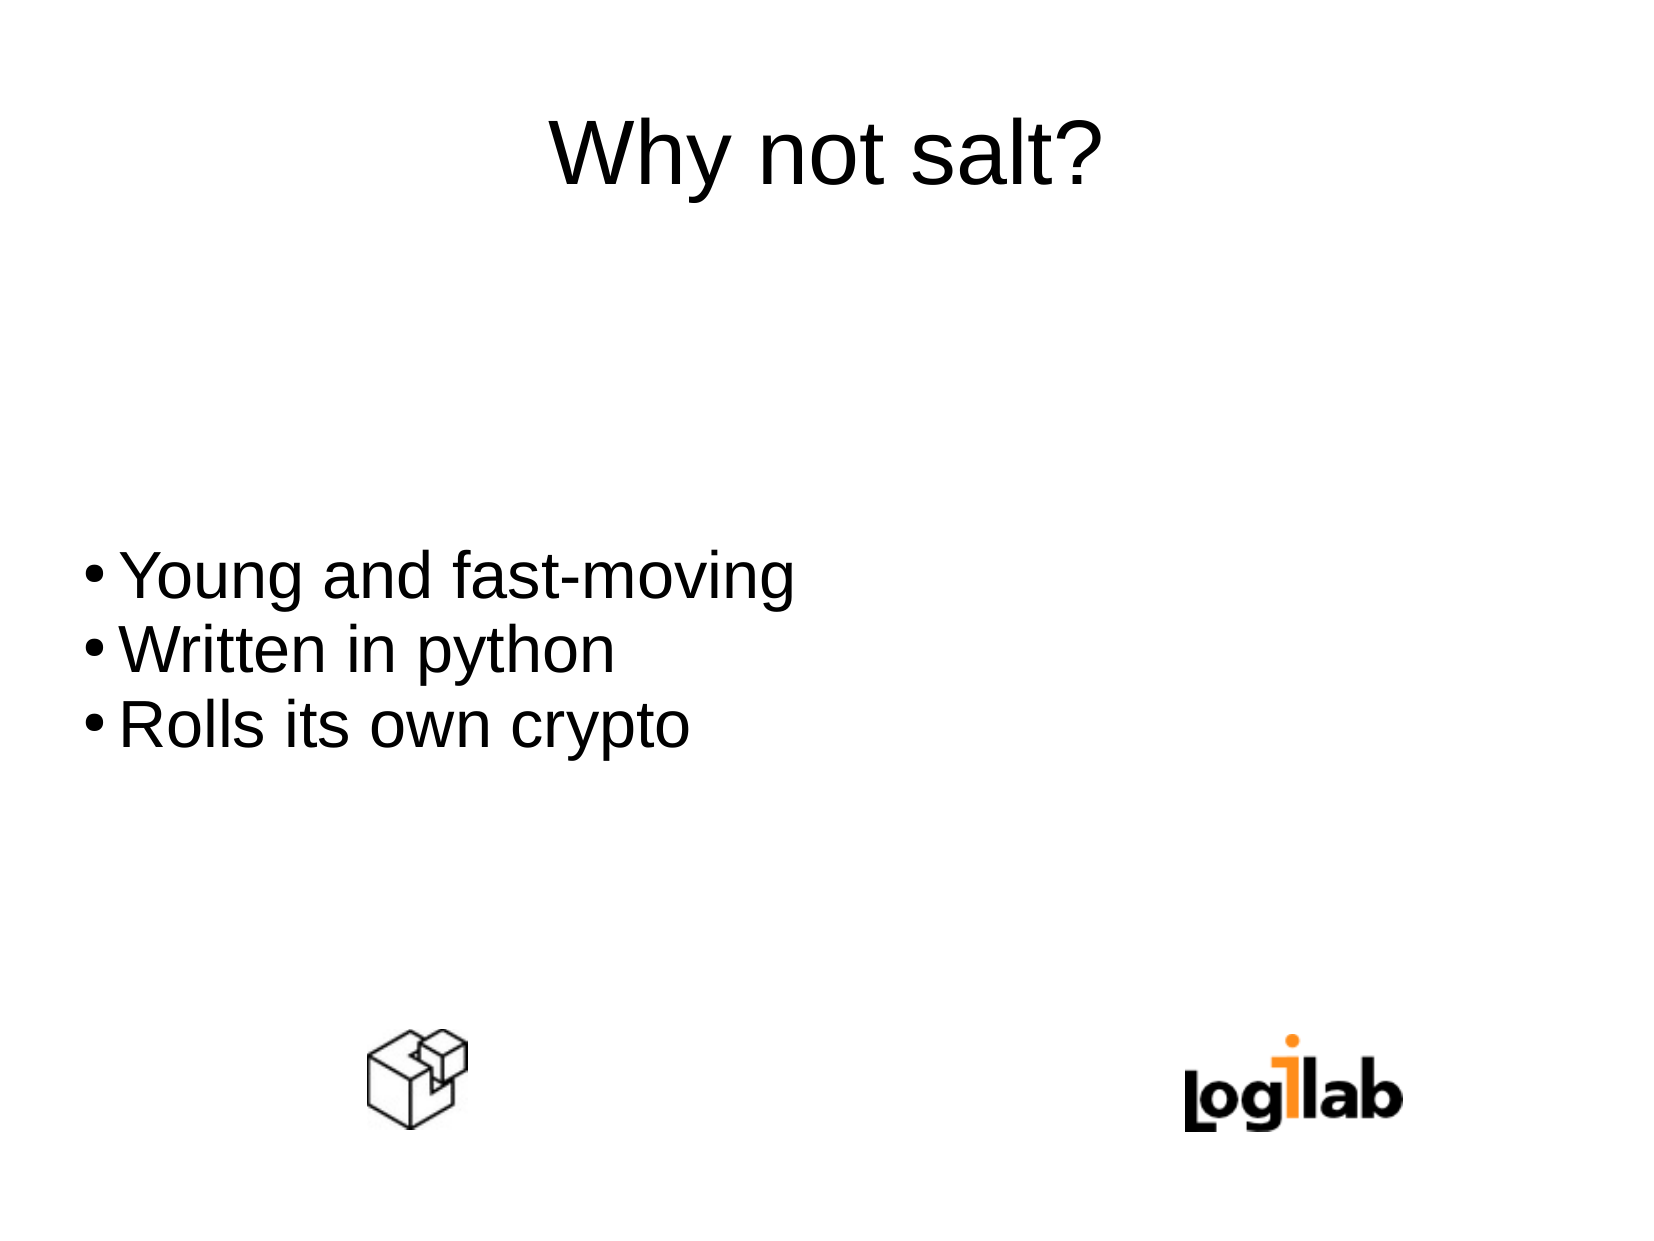

# Why not salt?
Young and fast-moving
Written in python
Rolls its own crypto